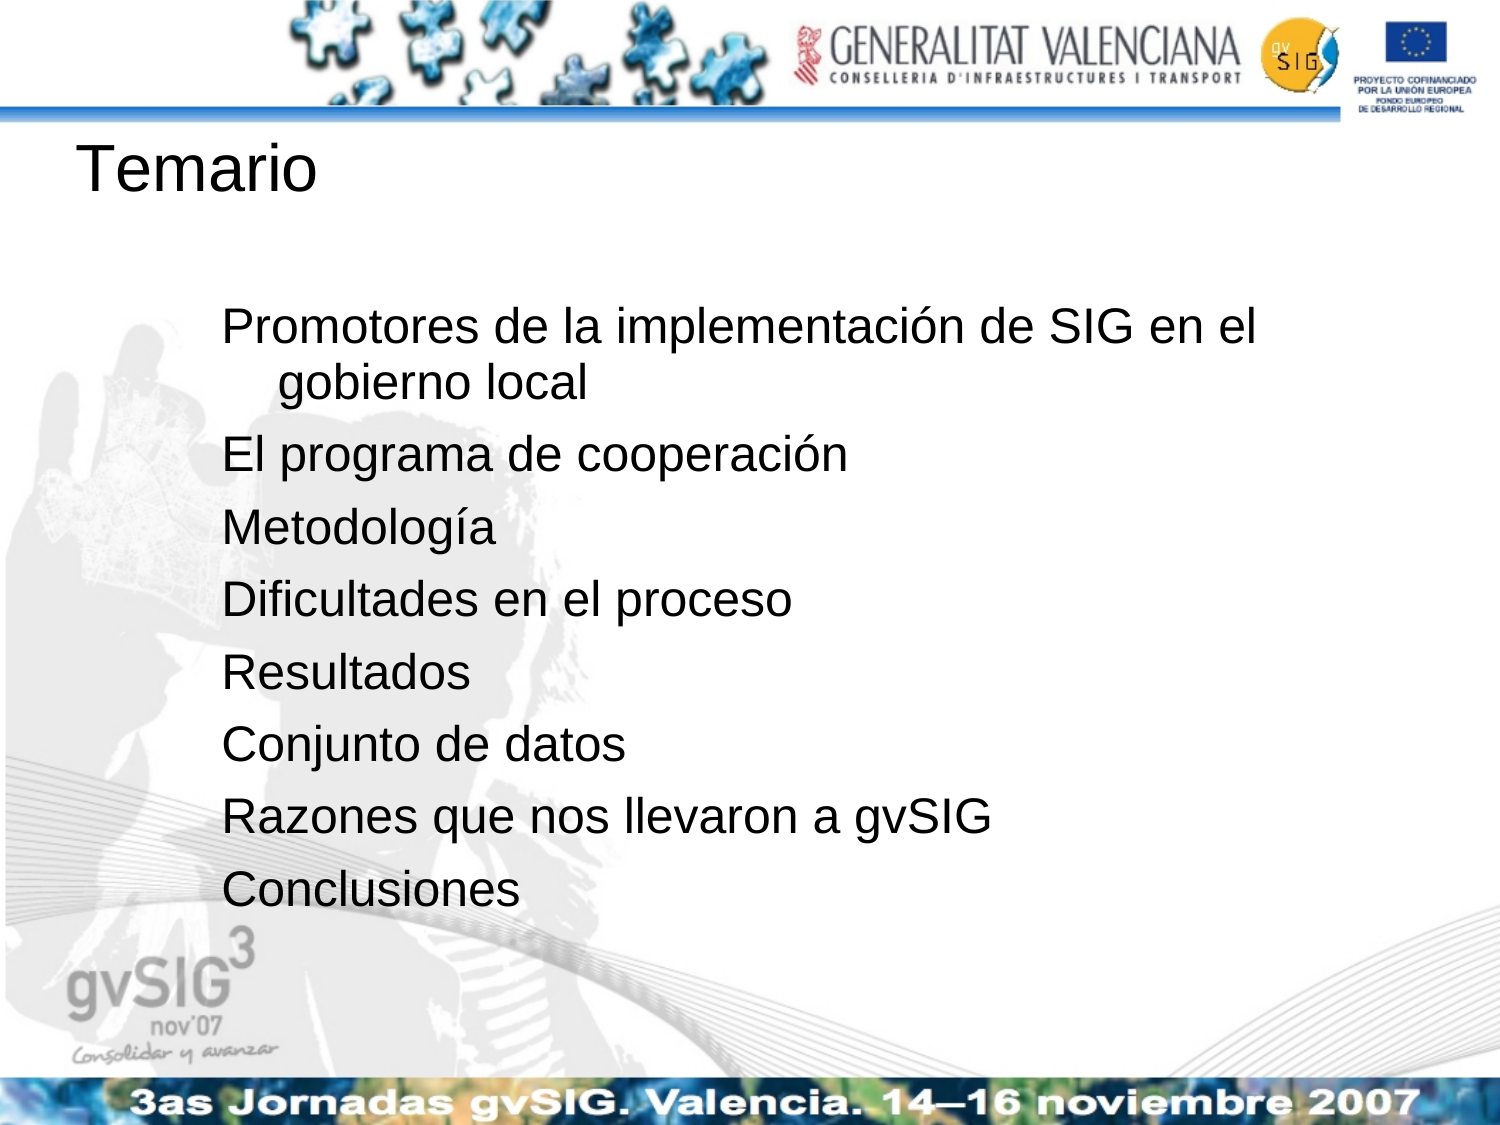

# Temario
Promotores de la implementación de SIG en el gobierno local
El programa de cooperación
Metodología
Dificultades en el proceso
Resultados
Conjunto de datos
Razones que nos llevaron a gvSIG
Conclusiones